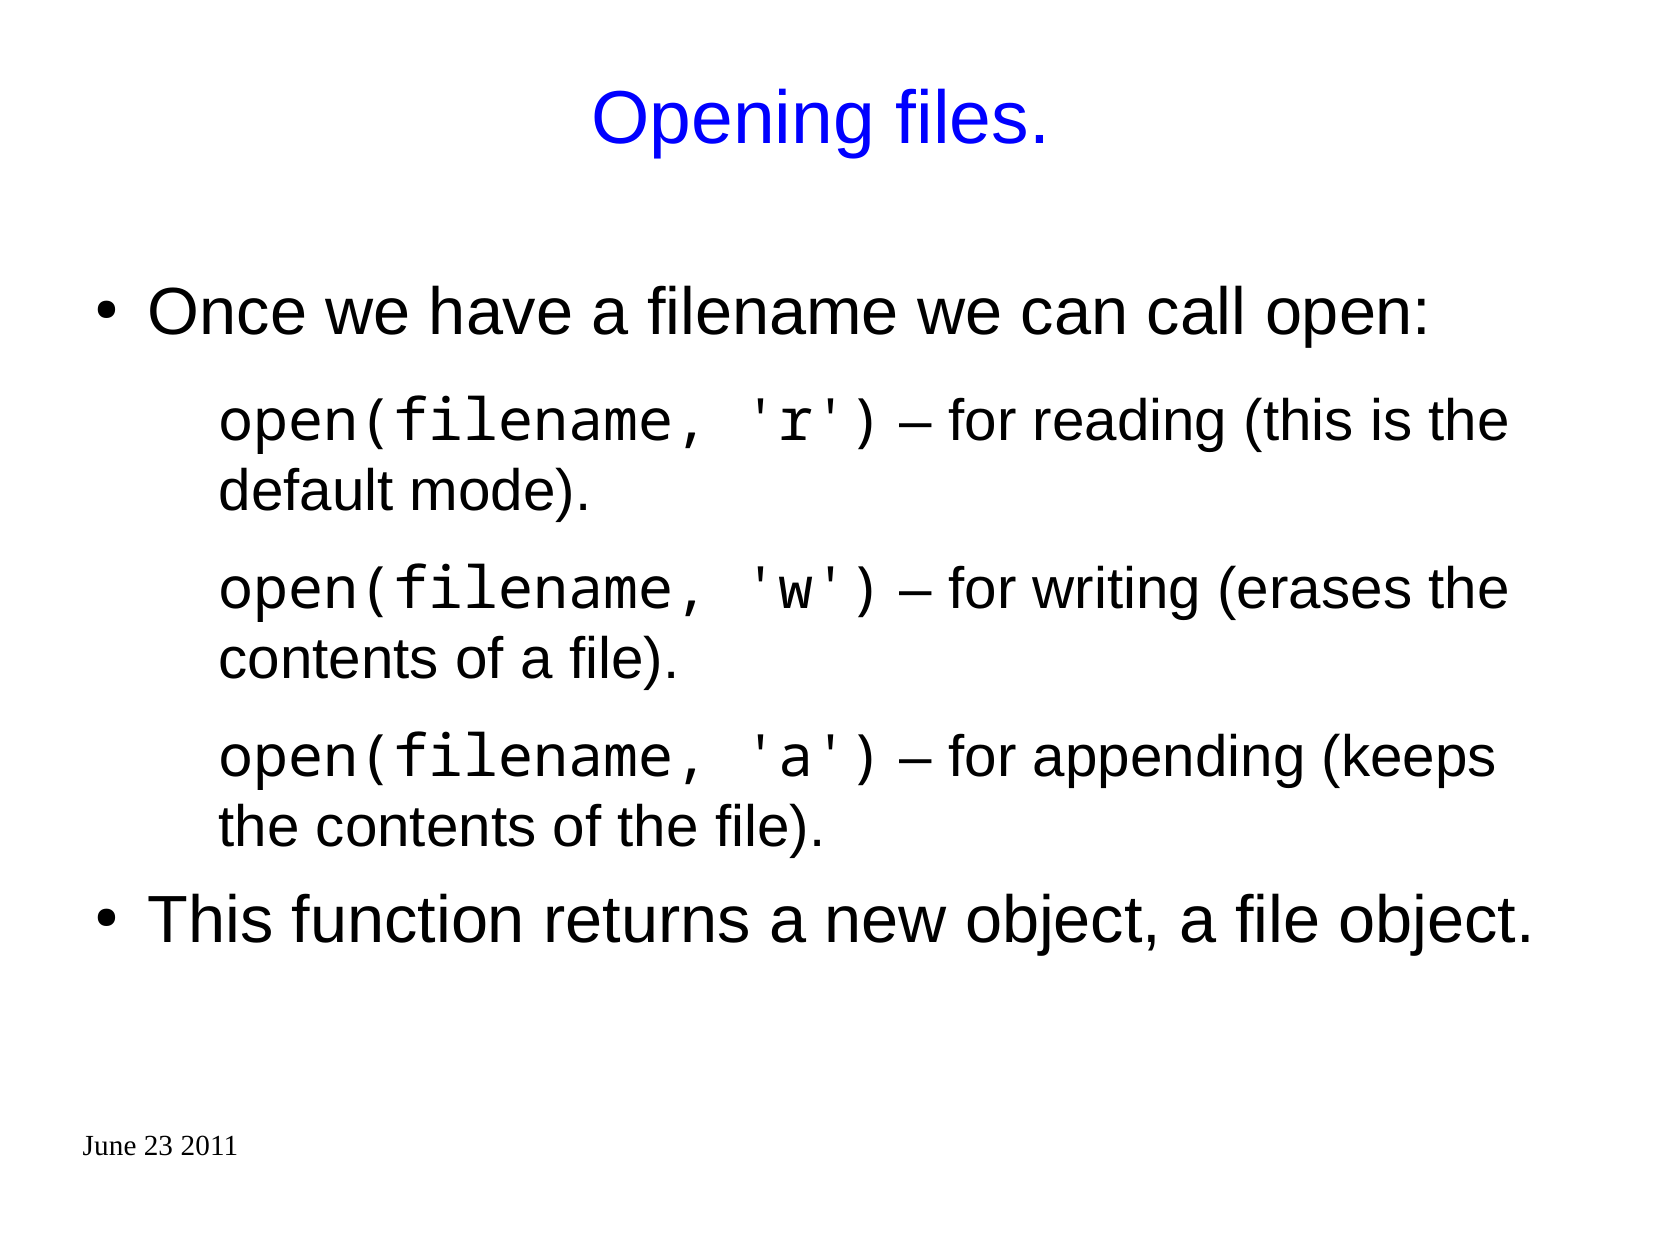

# Opening files.
Once we have a filename we can call open:
open(filename, 'r') – for reading (this is the default mode).
open(filename, 'w') – for writing (erases the contents of a file).
open(filename, 'a') – for appending (keeps the contents of the file).
This function returns a new object, a file object.
June 23 2011